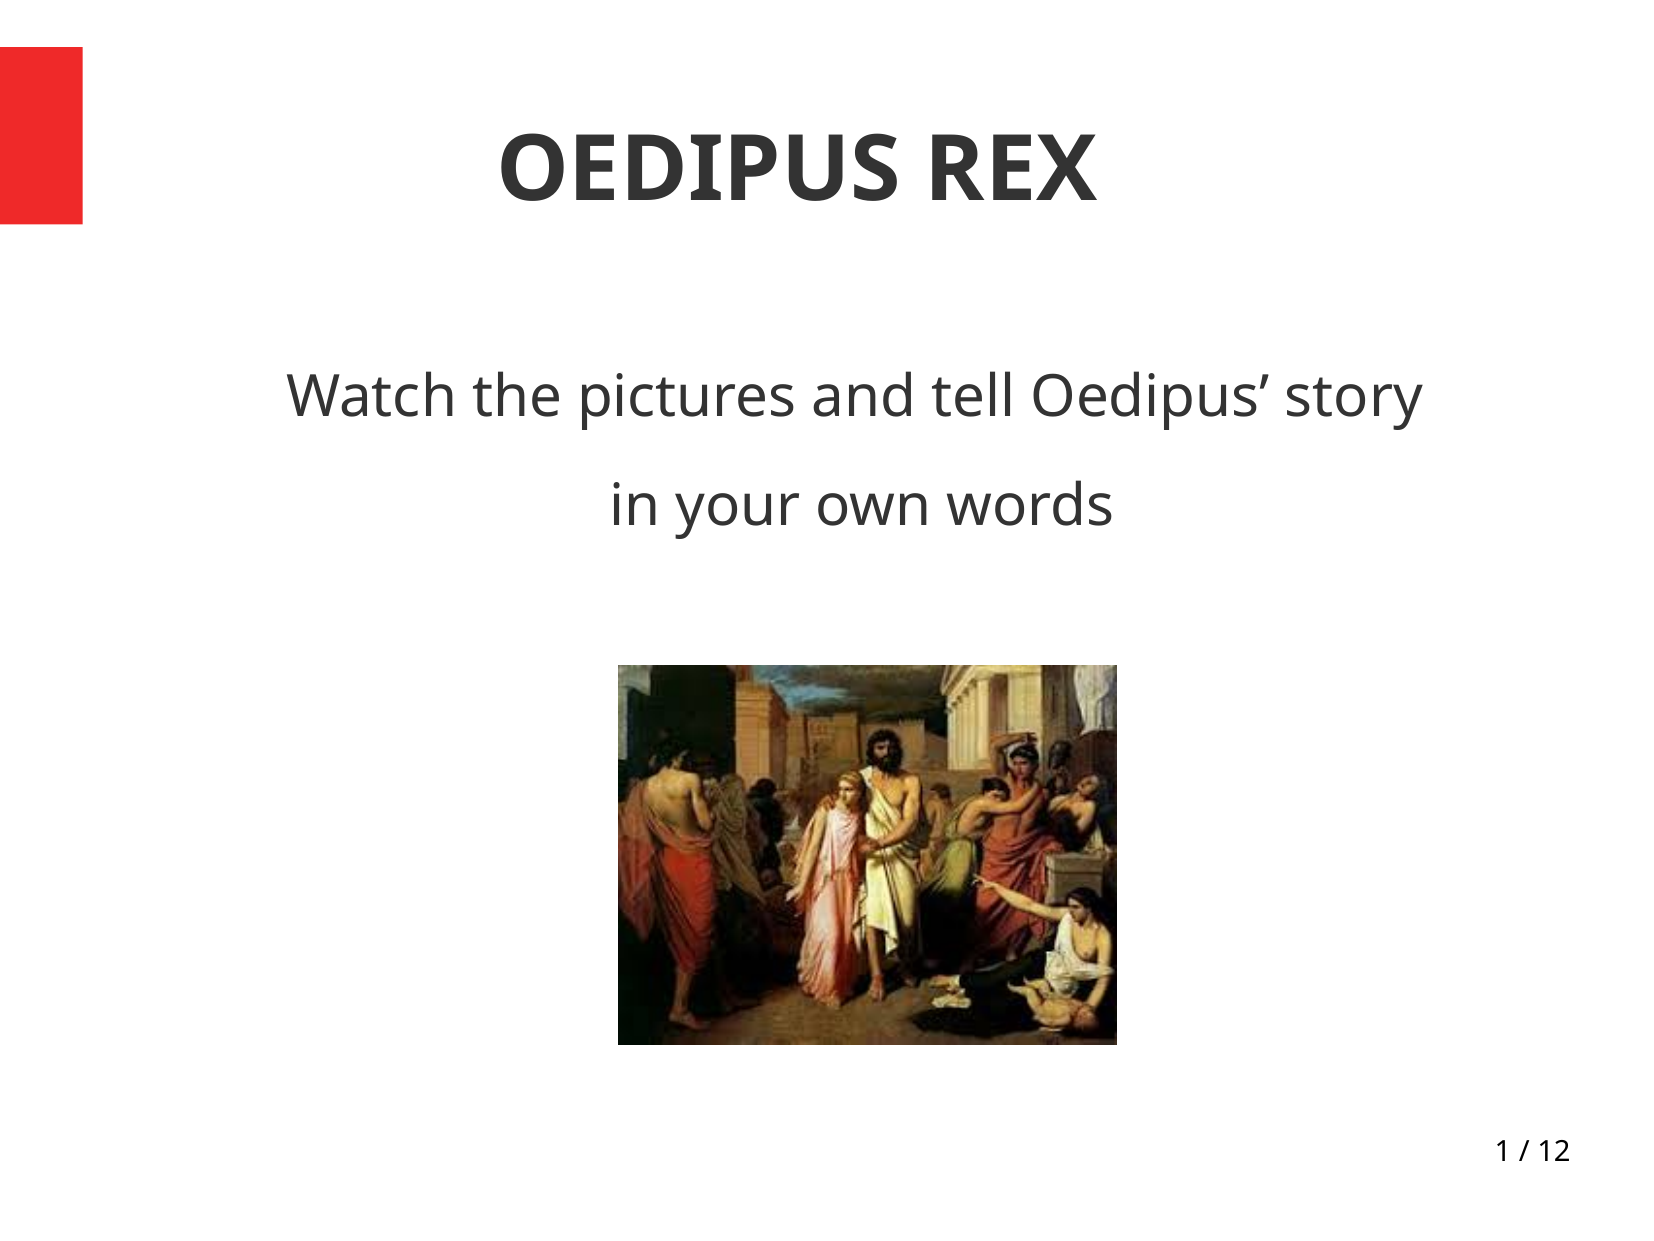

# OEDIPUS REX
Watch the pictures and tell Oedipus’ story
in your own words
1